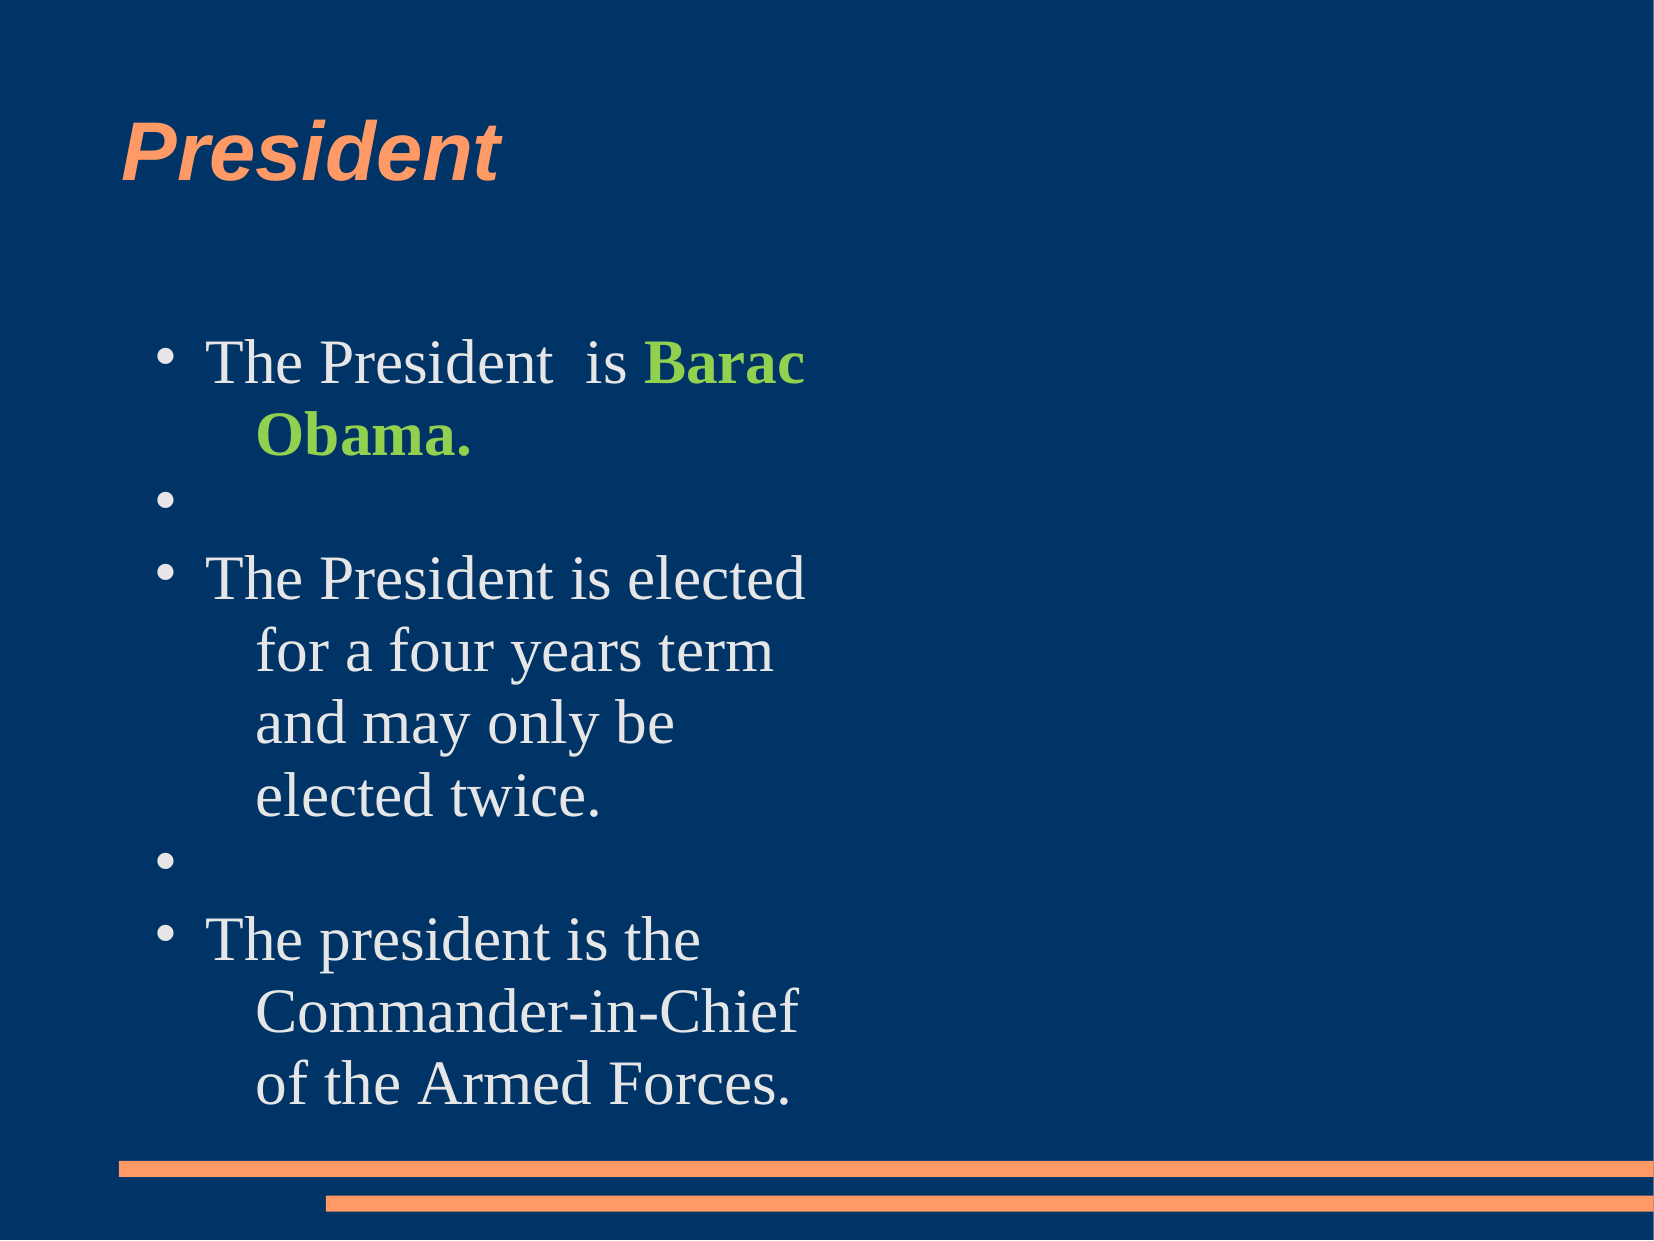

# President
The President is Barac Obama.
The President is elected for a four years term and may only be elected twice.
The president is the Commander-in-Chief of the Armed Forces.